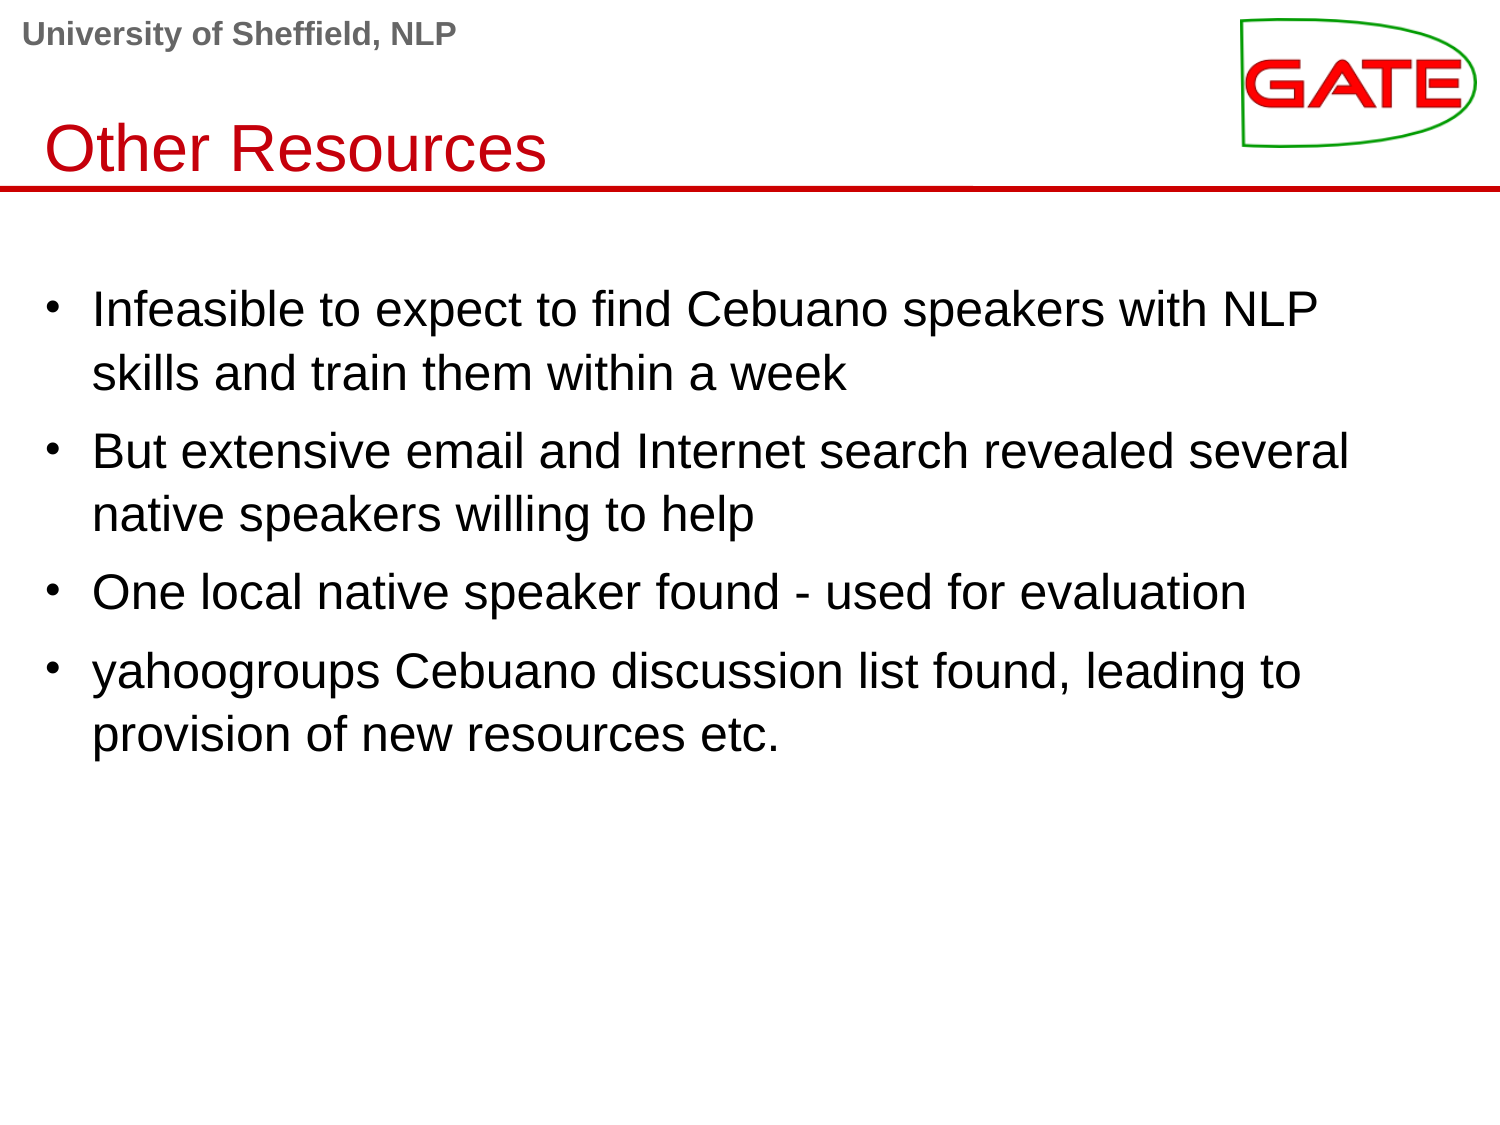

# Other Resources
Infeasible to expect to find Cebuano speakers with NLP skills and train them within a week
But extensive email and Internet search revealed several native speakers willing to help
One local native speaker found - used for evaluation
yahoogroups Cebuano discussion list found, leading to provision of new resources etc.